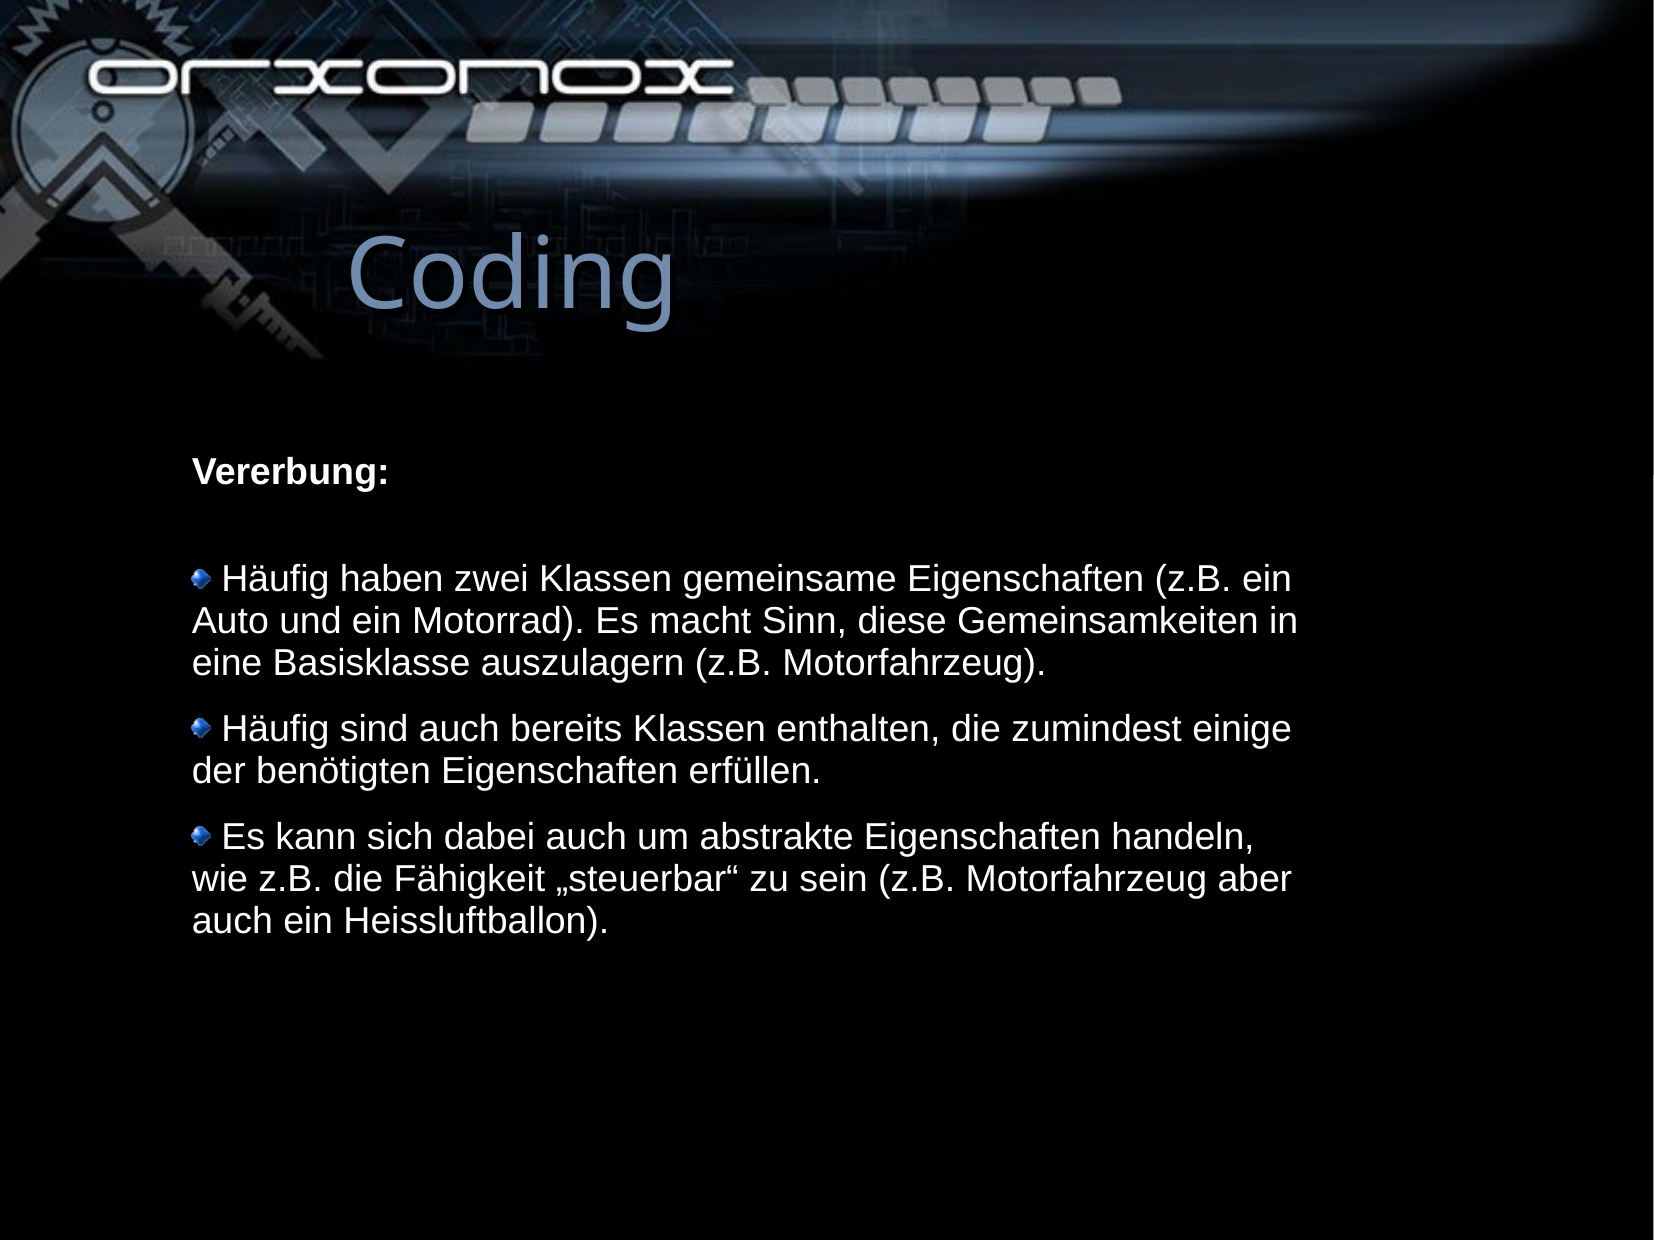

Coding
Vererbung:
 Häufig haben zwei Klassen gemeinsame Eigenschaften (z.B. ein Auto und ein Motorrad). Es macht Sinn, diese Gemeinsamkeiten in eine Basisklasse auszulagern (z.B. Motorfahrzeug).
 Häufig sind auch bereits Klassen enthalten, die zumindest einige der benötigten Eigenschaften erfüllen.
 Es kann sich dabei auch um abstrakte Eigenschaften handeln, wie z.B. die Fähigkeit „steuerbar“ zu sein (z.B. Motorfahrzeug aber auch ein Heissluftballon).